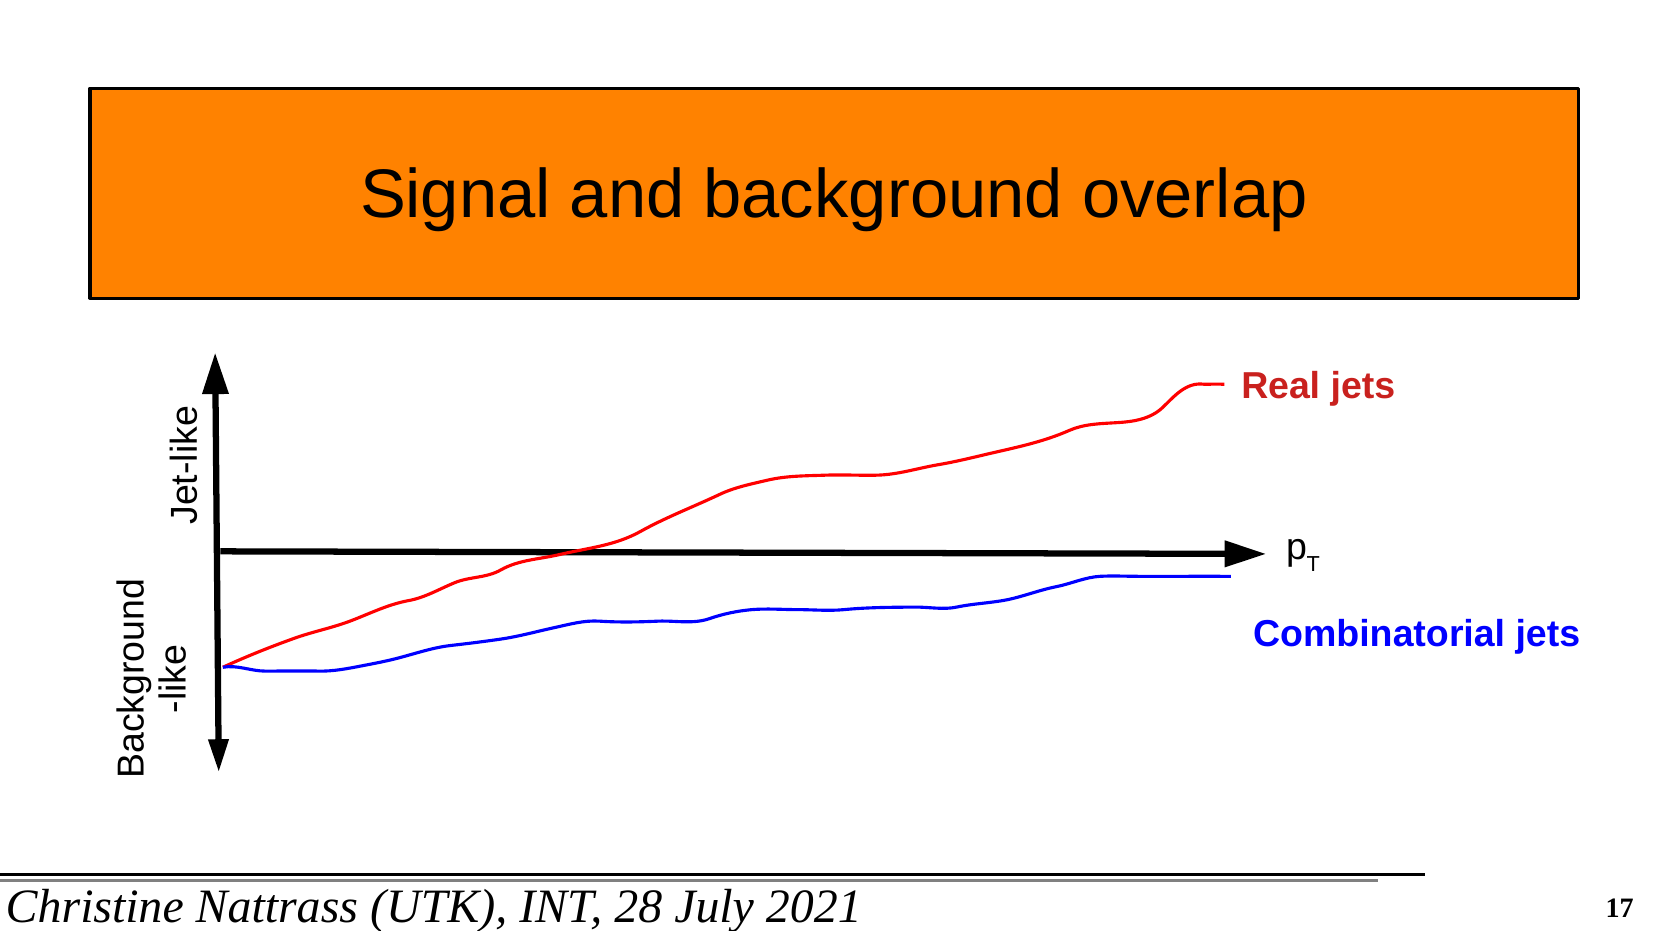

# Signal and background overlap
Real jets
Jet-like
pT
Combinatorial jets
Background-like